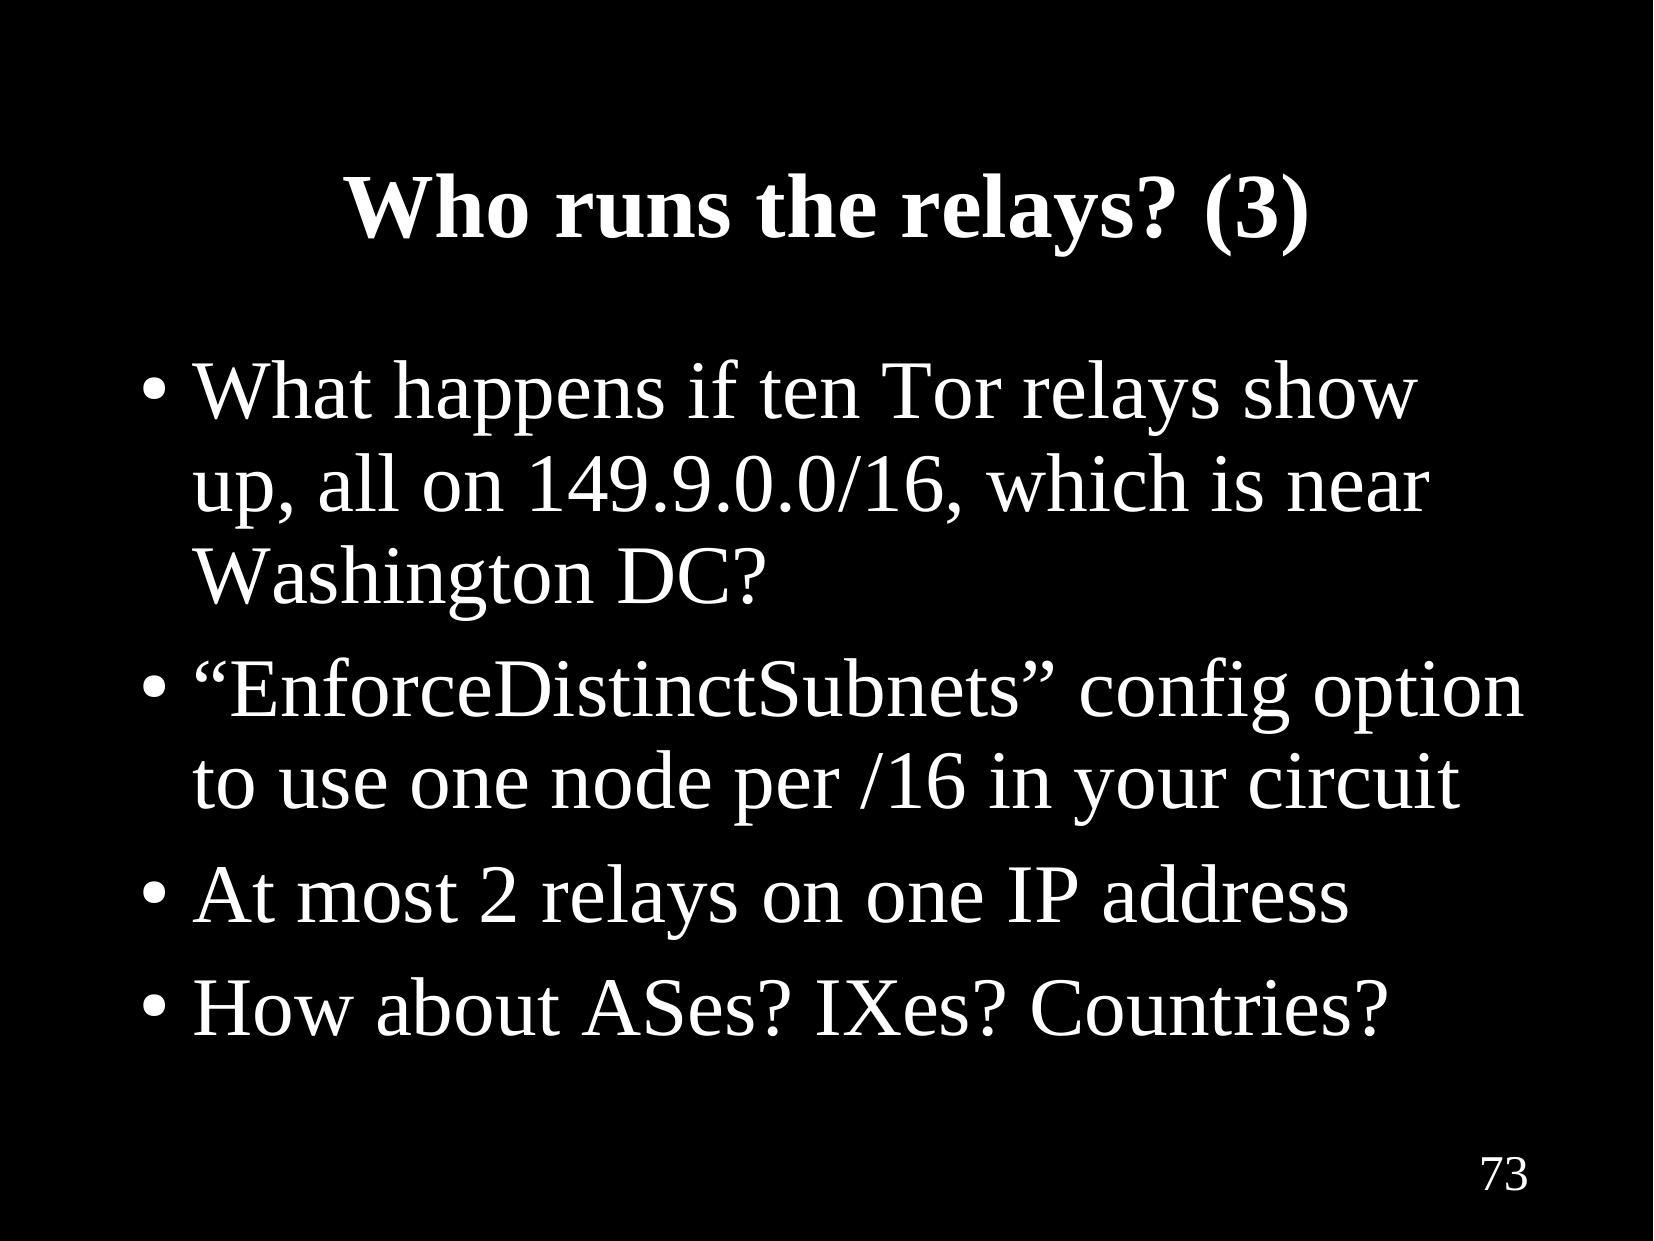

# Who runs the relays? (3)
What happens if ten Tor relays show up, all on 149.9.0.0/16, which is near Washington DC?
“EnforceDistinctSubnets” config option to use one node per /16 in your circuit
At most 2 relays on one IP address
How about ASes? IXes? Countries?